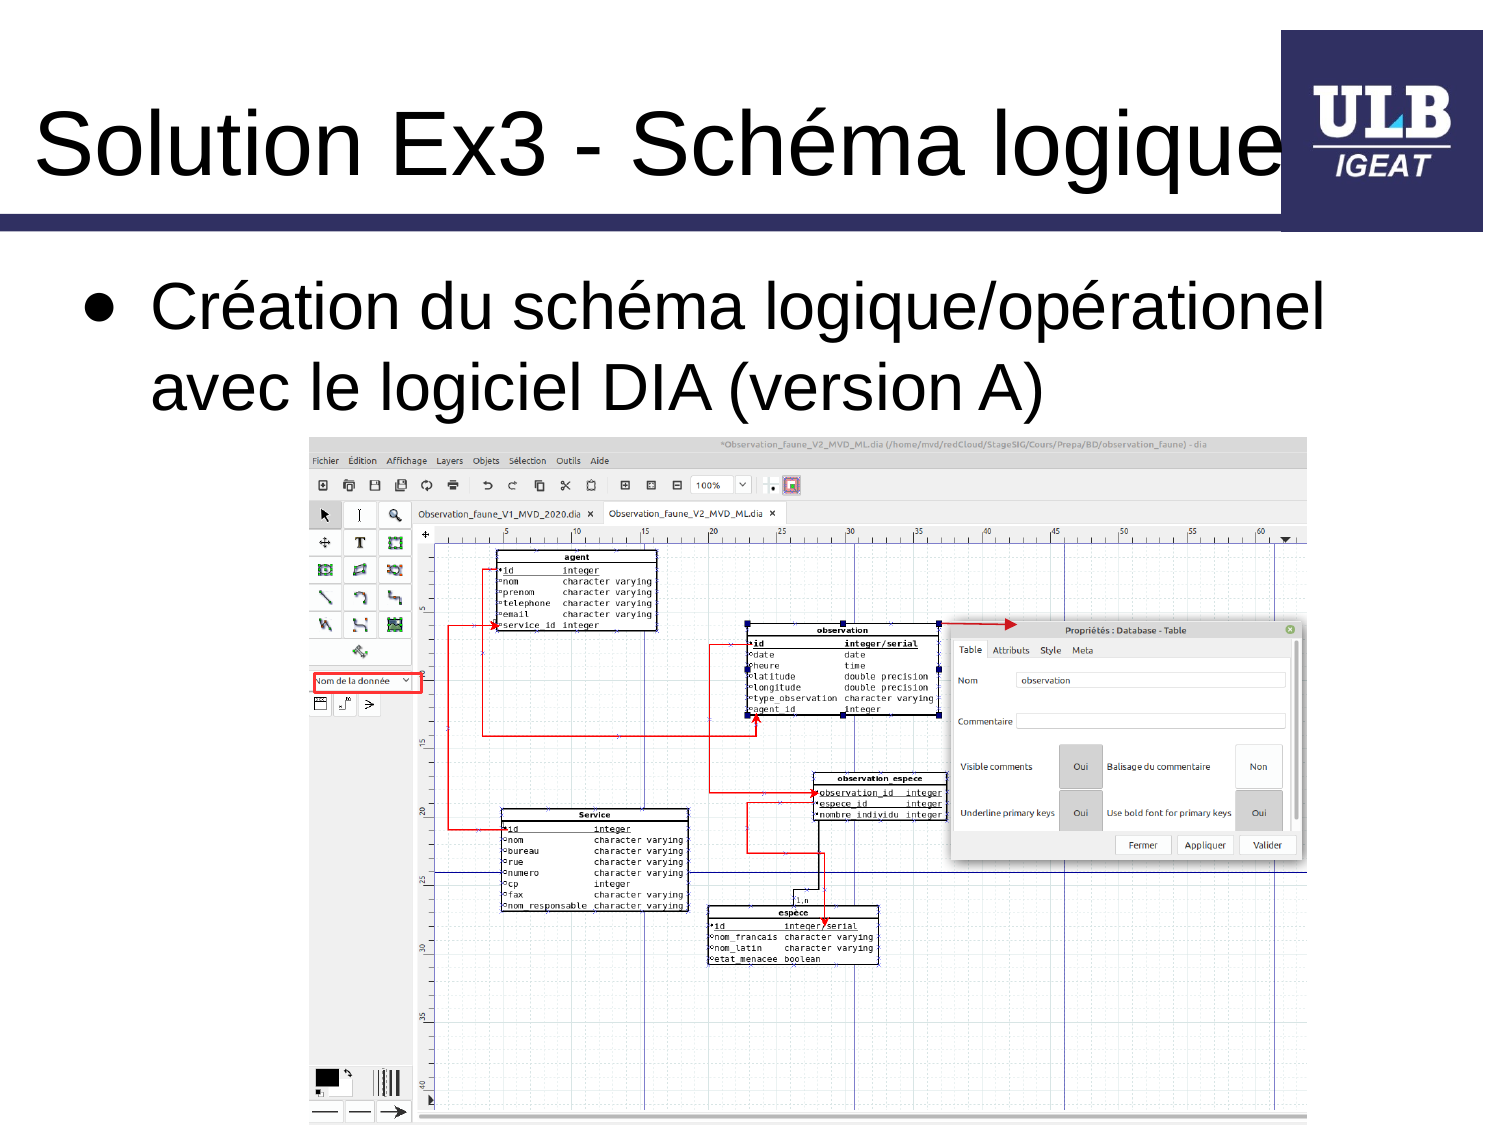

# Solution Ex3 - Schéma logique
Création du schéma logique/opérationel avec le logiciel DIA (version A)